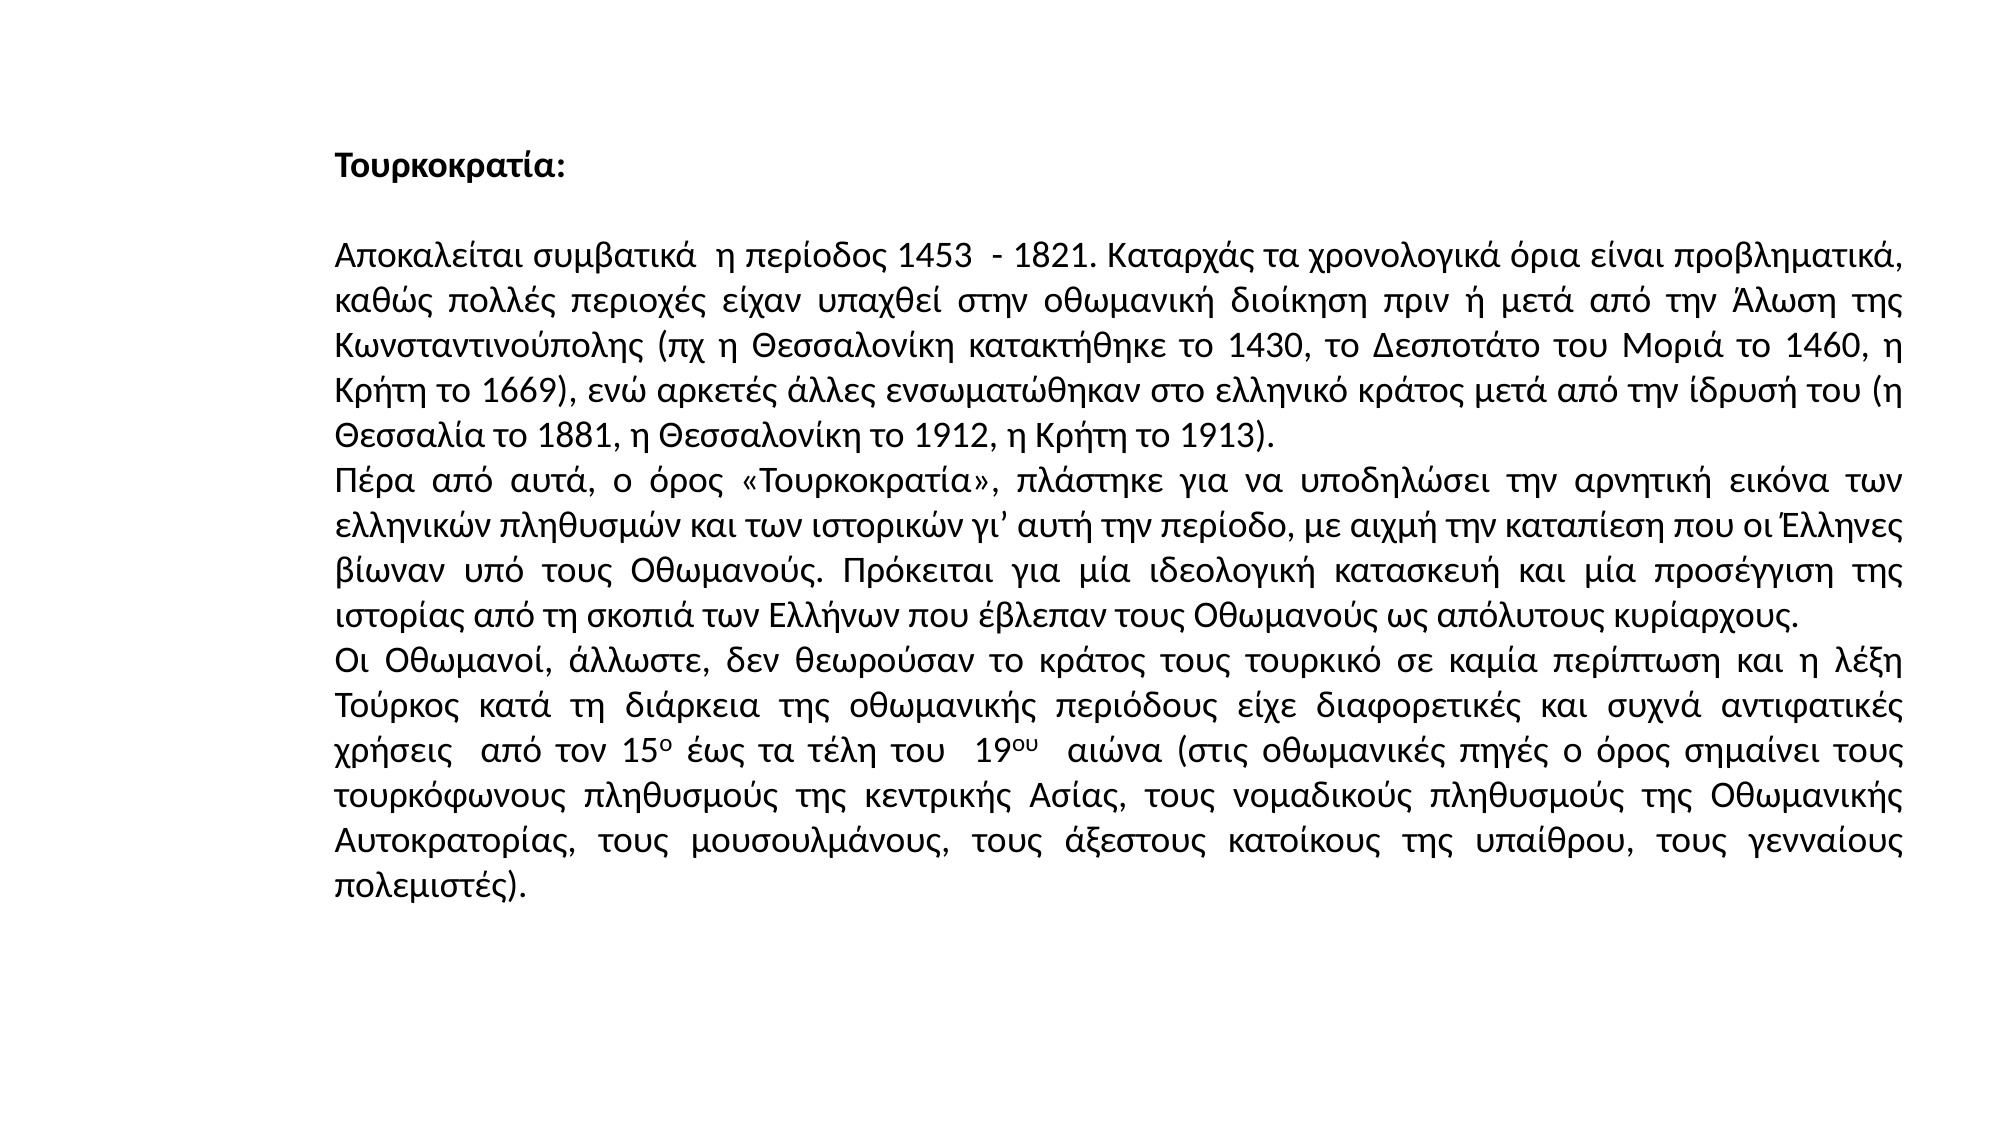

Τουρκοκρατία:
Αποκαλείται συμβατικά η περίοδος 1453 - 1821. Καταρχάς τα χρονολογικά όρια είναι προβληματικά, καθώς πολλές περιοχές είχαν υπαχθεί στην οθωμανική διοίκηση πριν ή μετά από την Άλωση της Κωνσταντινούπολης (πχ η Θεσσαλονίκη κατακτήθηκε το 1430, το Δεσποτάτο του Μοριά το 1460, η Κρήτη το 1669), ενώ αρκετές άλλες ενσωματώθηκαν στο ελληνικό κράτος μετά από την ίδρυσή του (η Θεσσαλία το 1881, η Θεσσαλονίκη το 1912, η Κρήτη το 1913).
Πέρα από αυτά, ο όρος «Τουρκοκρατία», πλάστηκε για να υποδηλώσει την αρνητική εικόνα των ελληνικών πληθυσμών και των ιστορικών γι’ αυτή την περίοδο, με αιχμή την καταπίεση που οι Έλληνες βίωναν υπό τους Οθωμανούς. Πρόκειται για μία ιδεολογική κατασκευή και μία προσέγγιση της ιστορίας από τη σκοπιά των Ελλήνων που έβλεπαν τους Οθωμανούς ως απόλυτους κυρίαρχους.
Οι Οθωμανοί, άλλωστε, δεν θεωρούσαν το κράτος τους τουρκικό σε καμία περίπτωση και η λέξη Τούρκος κατά τη διάρκεια της οθωμανικής περιόδους είχε διαφορετικές και συχνά αντιφατικές χρήσεις από τον 15ο έως τα τέλη του 19ου αιώνα (στις οθωμανικές πηγές ο όρος σημαίνει τους τουρκόφωνους πληθυσμούς της κεντρικής Ασίας, τους νομαδικούς πληθυσμούς της Οθωμανικής Αυτοκρατορίας, τους μουσουλμάνους, τους άξεστους κατοίκους της υπαίθρου, τους γενναίους πολεμιστές).